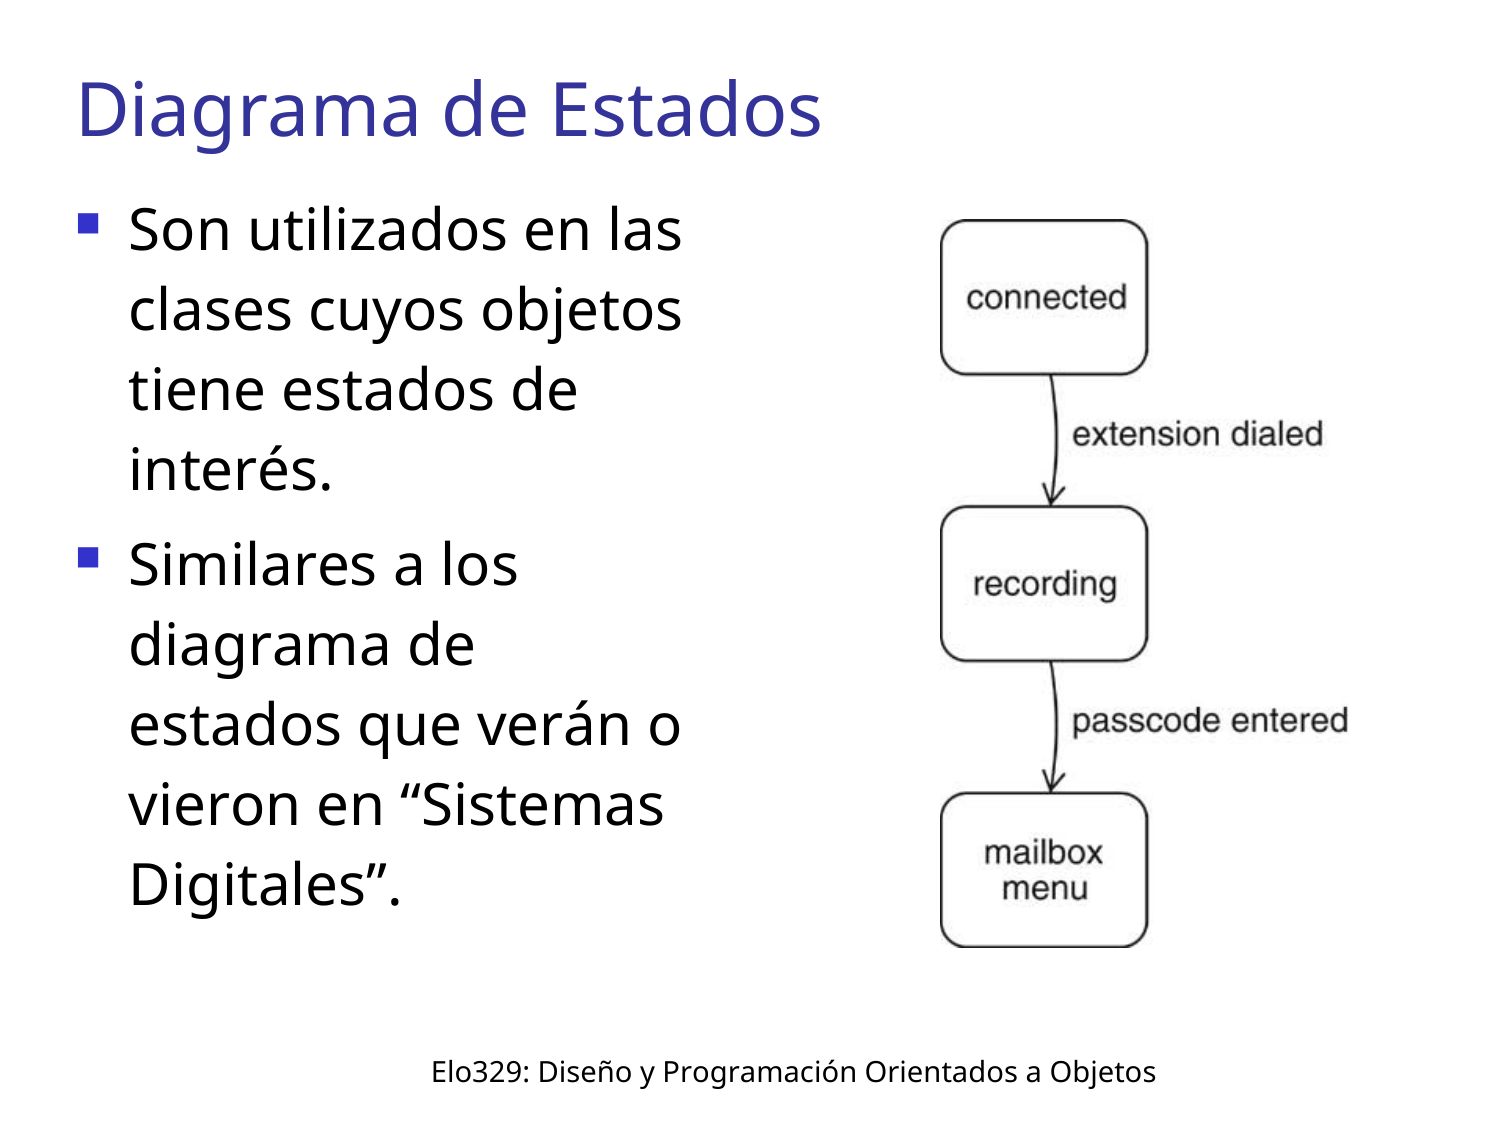

# Diagrama de Estados
Son utilizados en las clases cuyos objetos tiene estados de interés.
Similares a los diagrama de estados que verán o vieron en “Sistemas Digitales”.